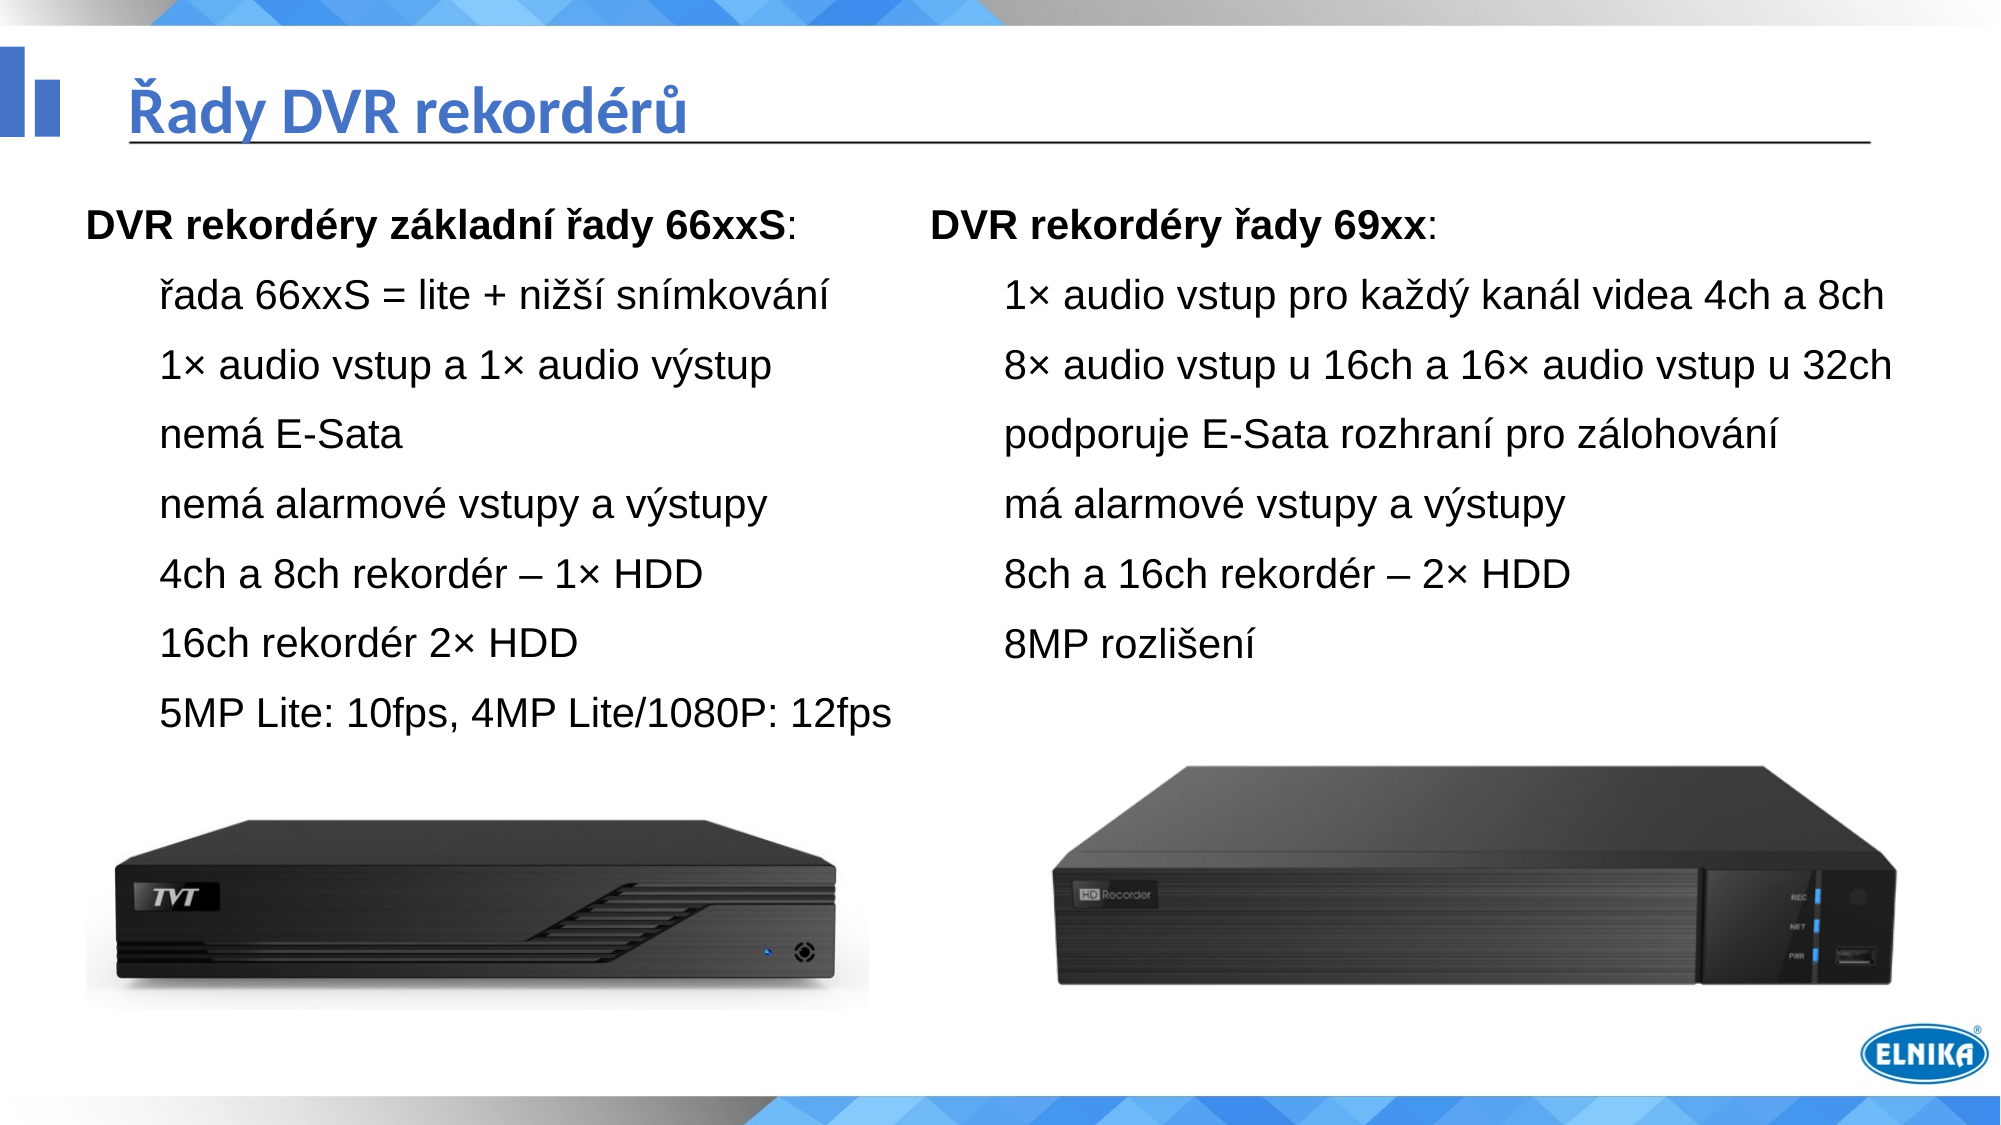

Řady DVR rekordérů
DVR rekordéry základní řady 66xxS:
	řada 66xxS = lite + nižší snímkování
	1× audio vstup a 1× audio výstup
	nemá E-Sata
	nemá alarmové vstupy a výstupy
	4ch a 8ch rekordér – 1× HDD
	16ch rekordér 2× HDD
	5MP Lite: 10fps, 4MP Lite/1080P: 12fps
DVR rekordéry řady 69xx:
	1× audio vstup pro každý kanál videa 4ch a 8ch
	8× audio vstup u 16ch a 16× audio vstup u 32ch
	podporuje E-Sata rozhraní pro zálohování
	má alarmové vstupy a výstupy
	8ch a 16ch rekordér – 2× HDD
	8MP rozlišení